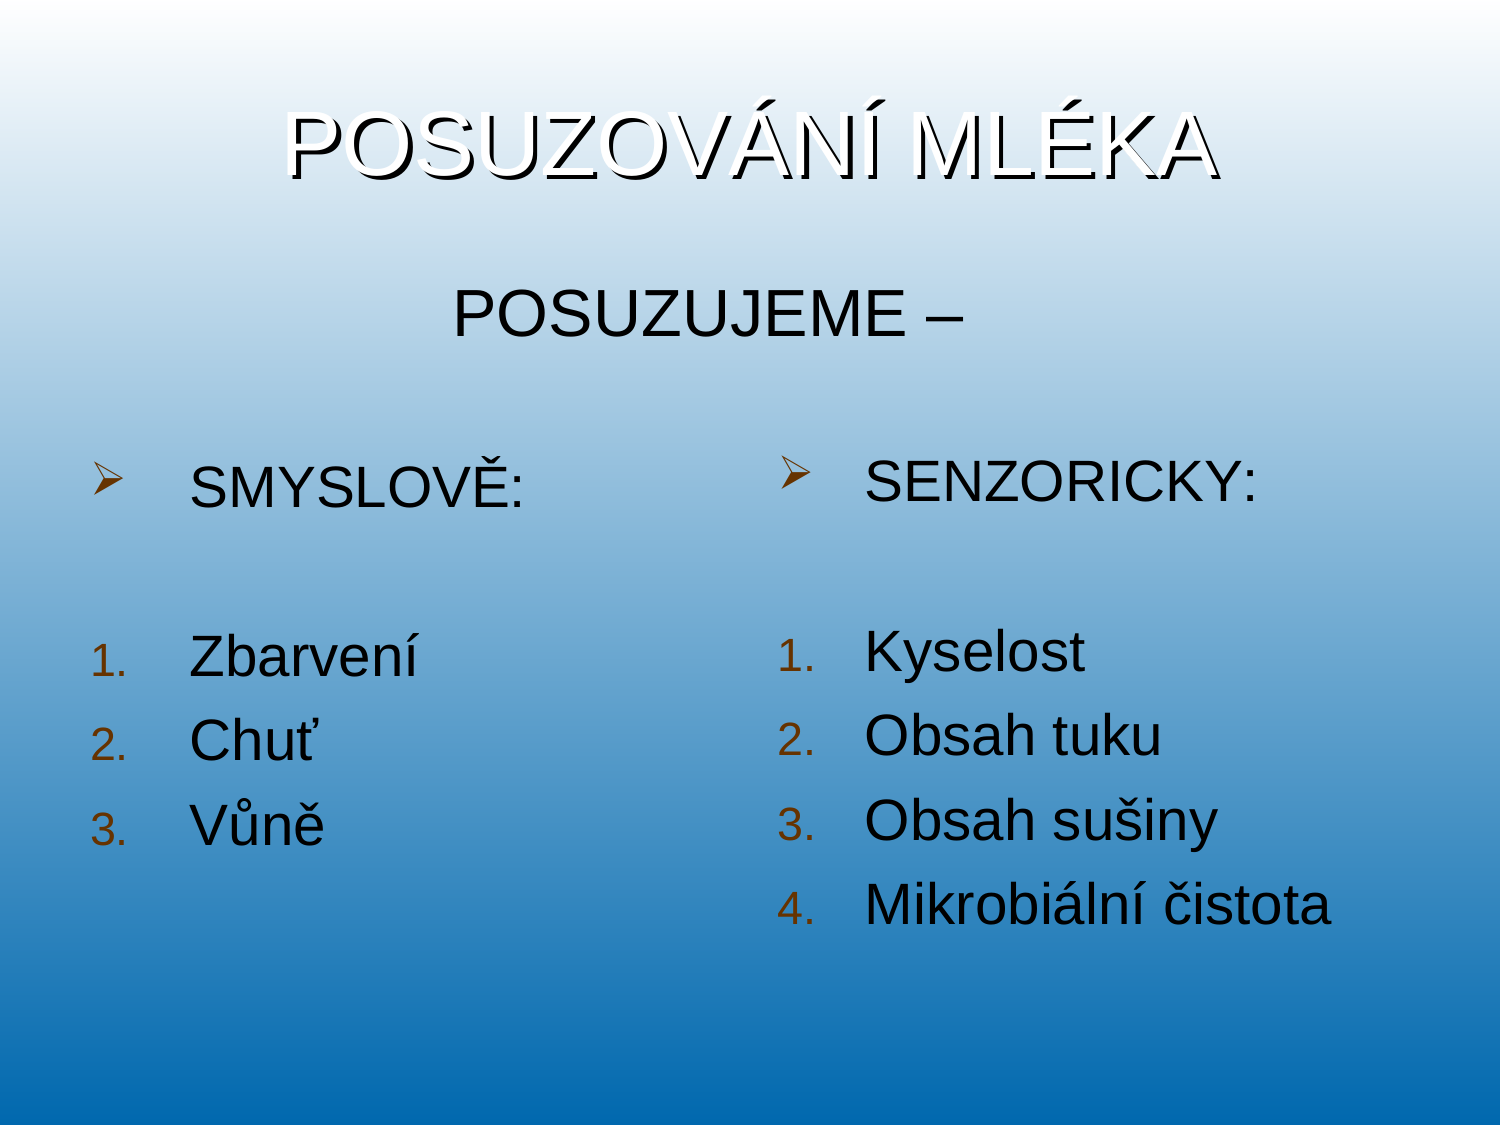

# POSUZOVÁNÍ MLÉKA
	POSUZUJEME –
SMYSLOVĚ:
Zbarvení
Chuť
Vůně
SENZORICKY:
Kyselost
Obsah tuku
Obsah sušiny
Mikrobiální čistota